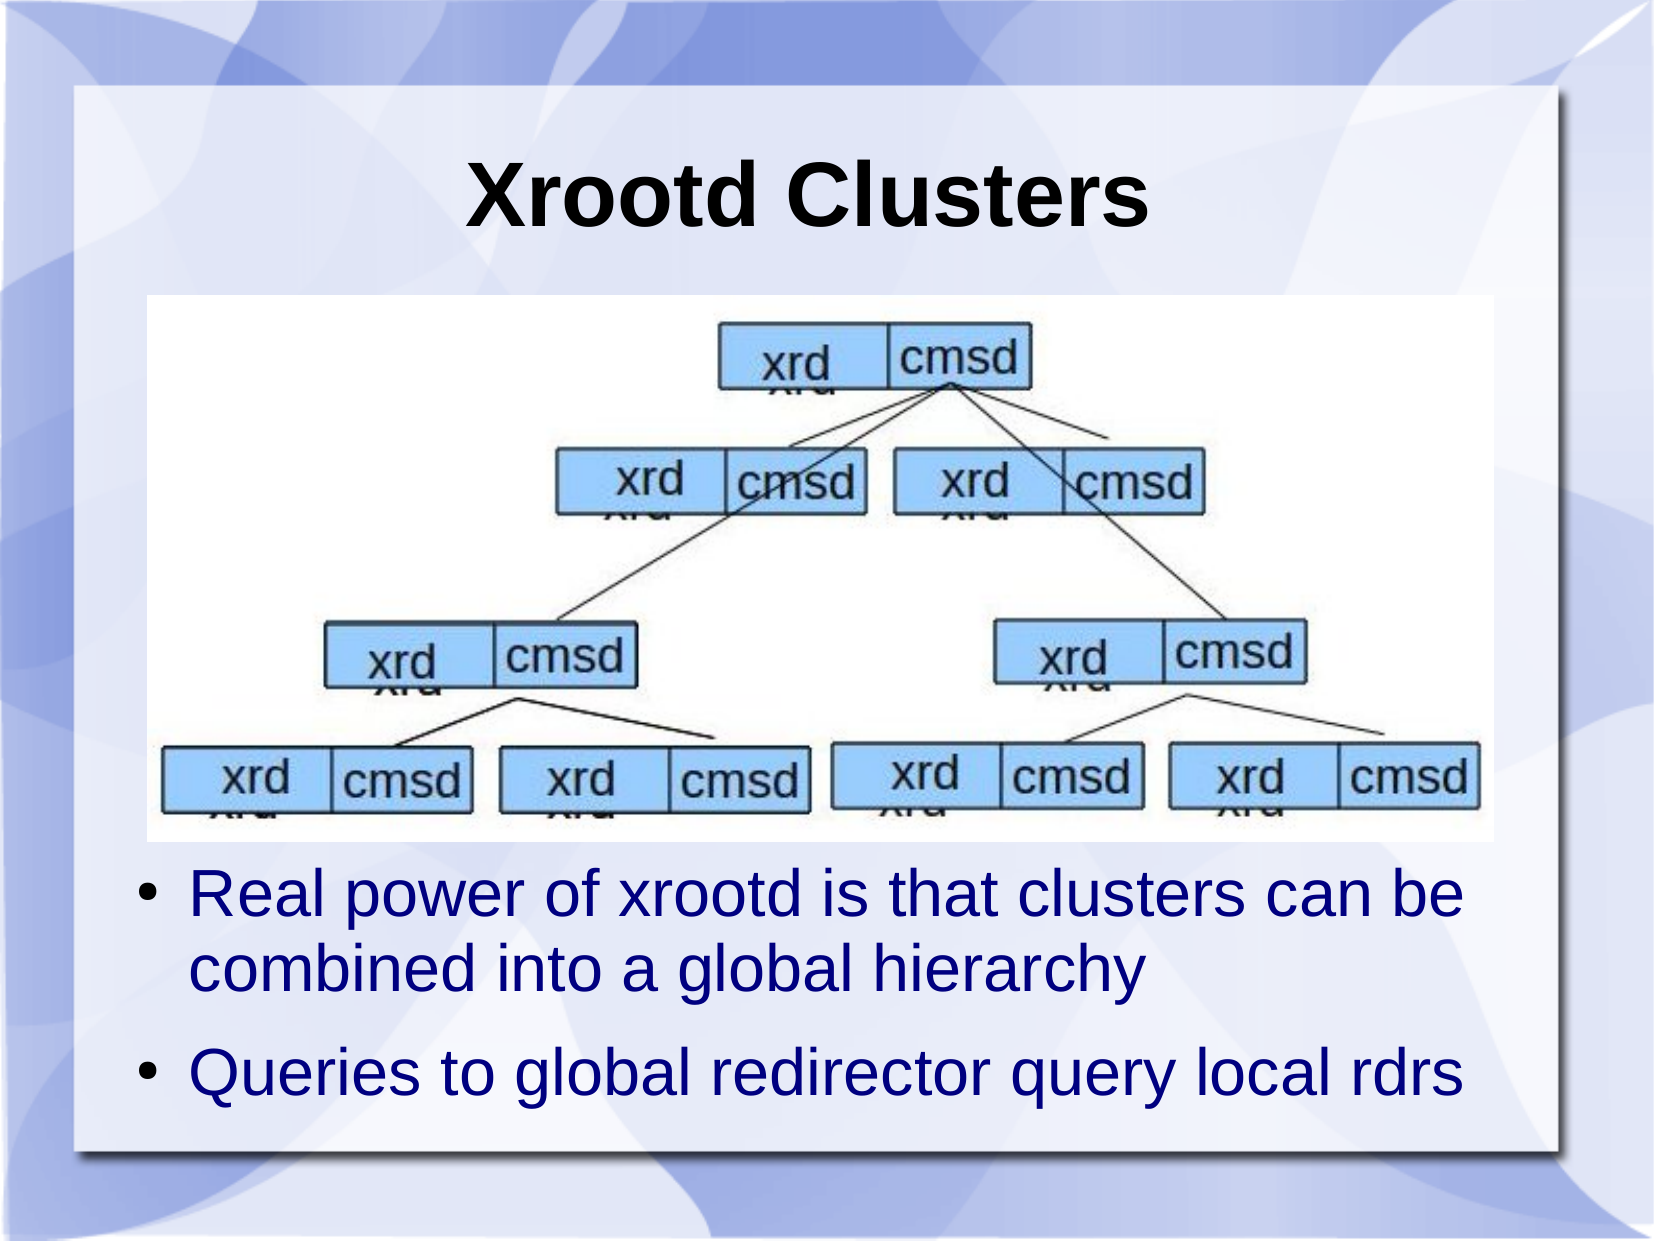

# Xrootd Clusters
Real power of xrootd is that clusters can be combined into a global hierarchy
Queries to global redirector query local rdrs